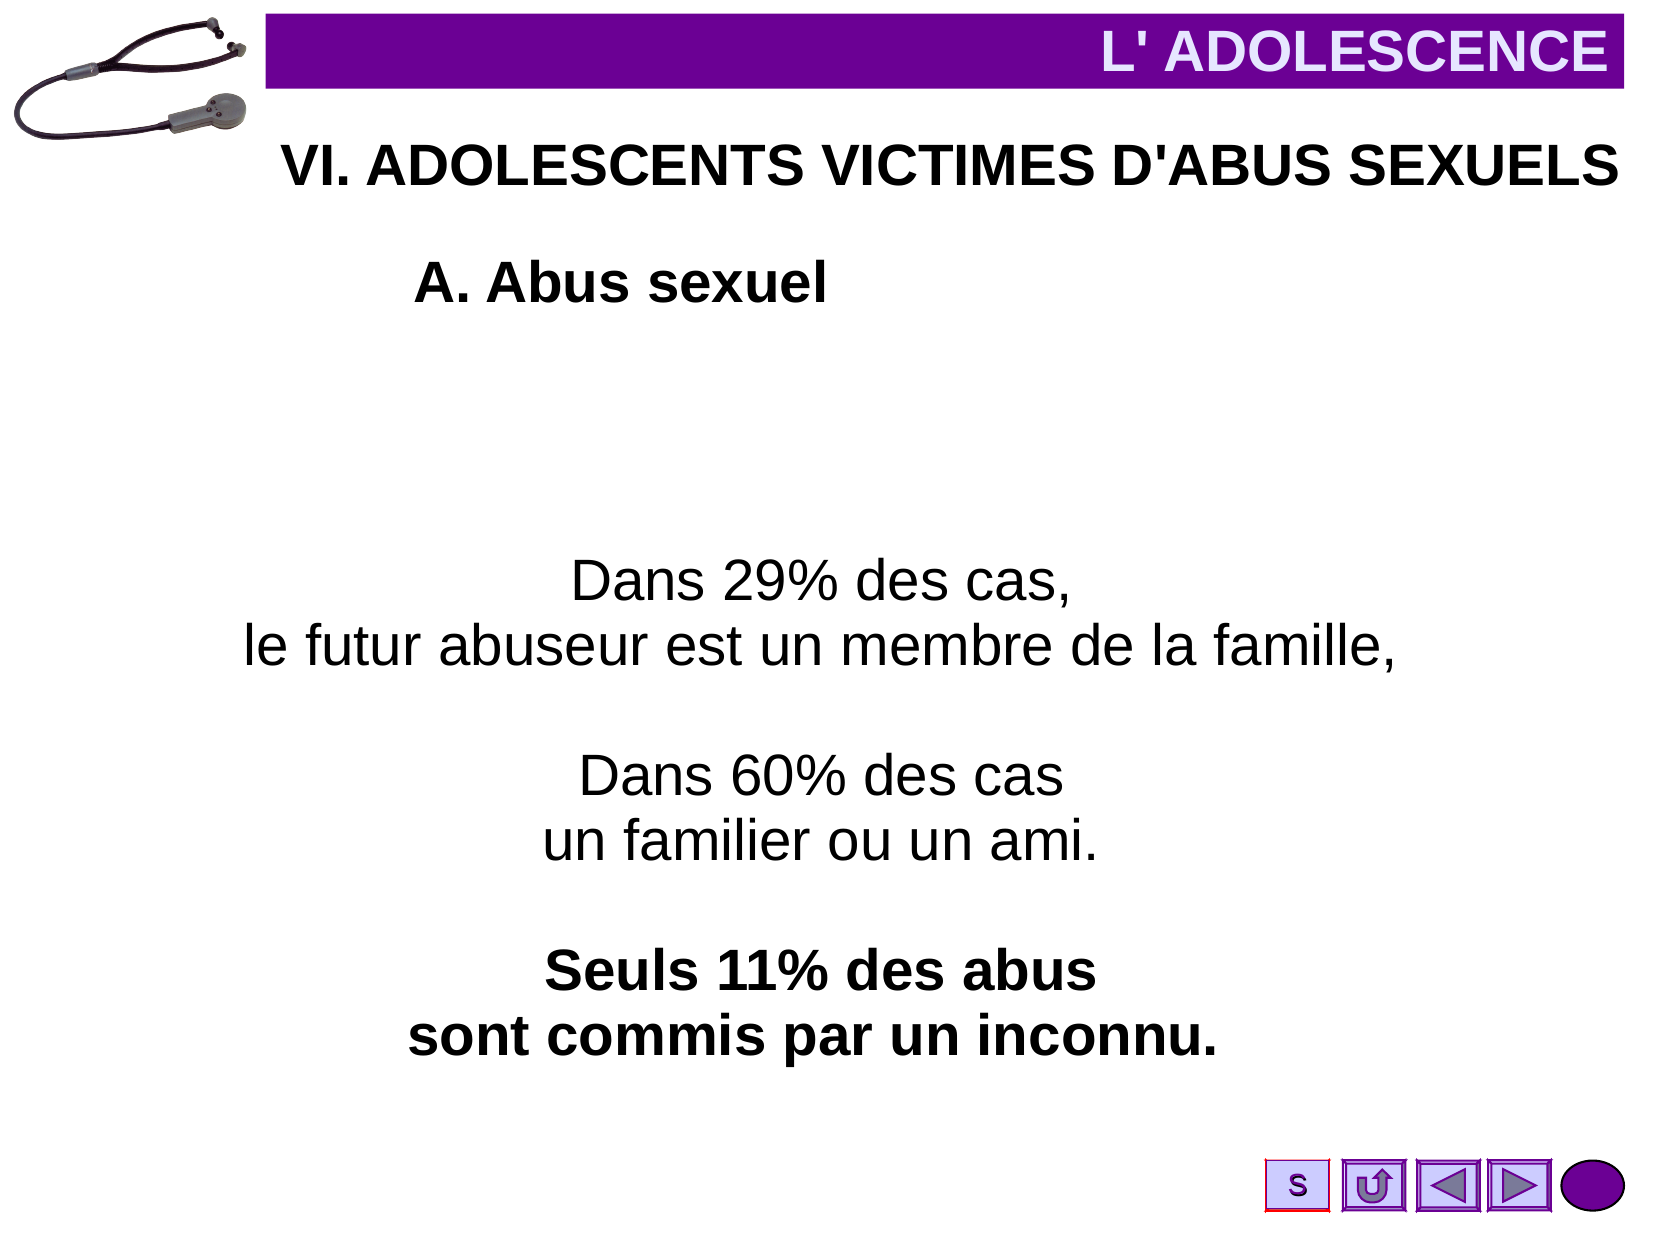

L' ADOLESCENCE
VI. ADOLESCENTS VICTIMES D'ABUS SEXUELS
A. Abus sexuel
Dans 29% des cas,
le futur abuseur est un membre de la famille,
Dans 60% des cas
un familier ou un ami.
Seuls 11% des abus
sont commis par un inconnu.